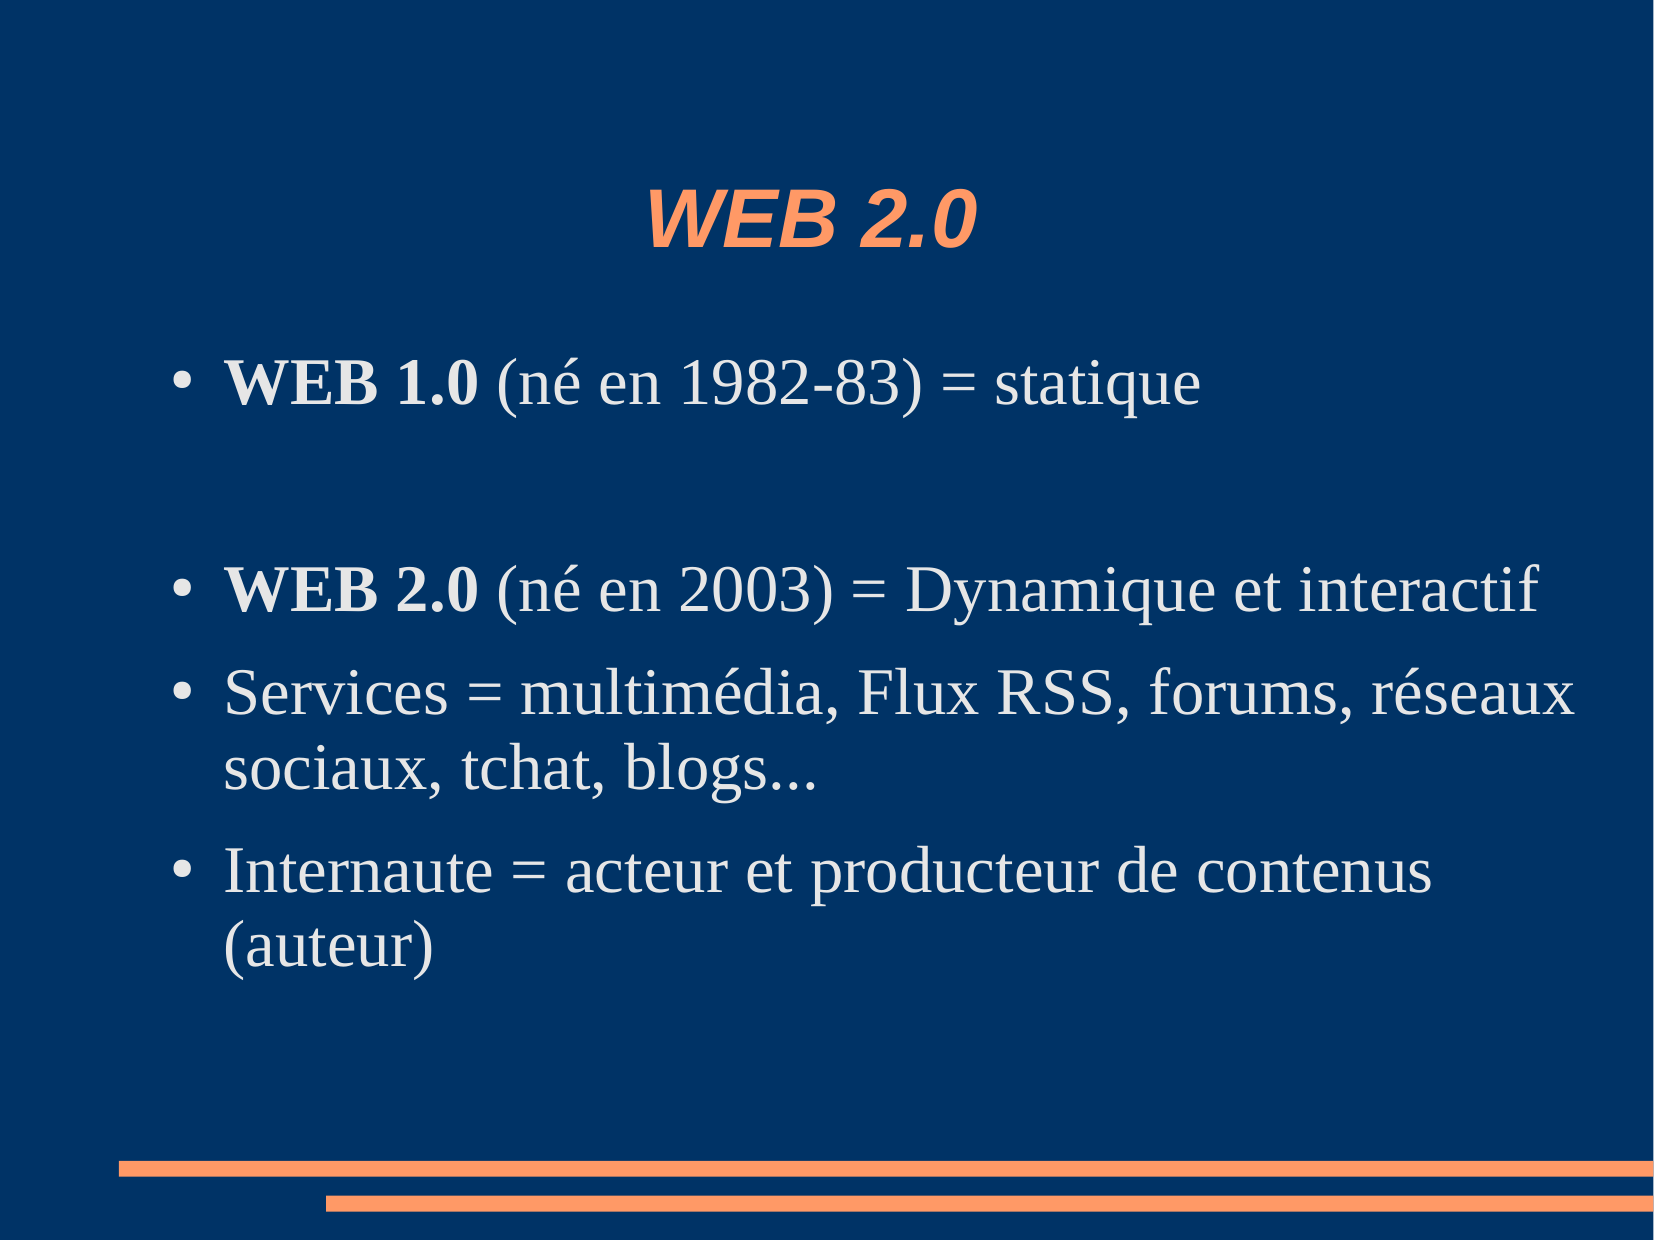

# WEB 2.0
WEB 1.0 (né en 1982-83) = statique
WEB 2.0 (né en 2003) = Dynamique et interactif
Services = multimédia, Flux RSS, forums, réseaux sociaux, tchat, blogs...
Internaute = acteur et producteur de contenus (auteur)